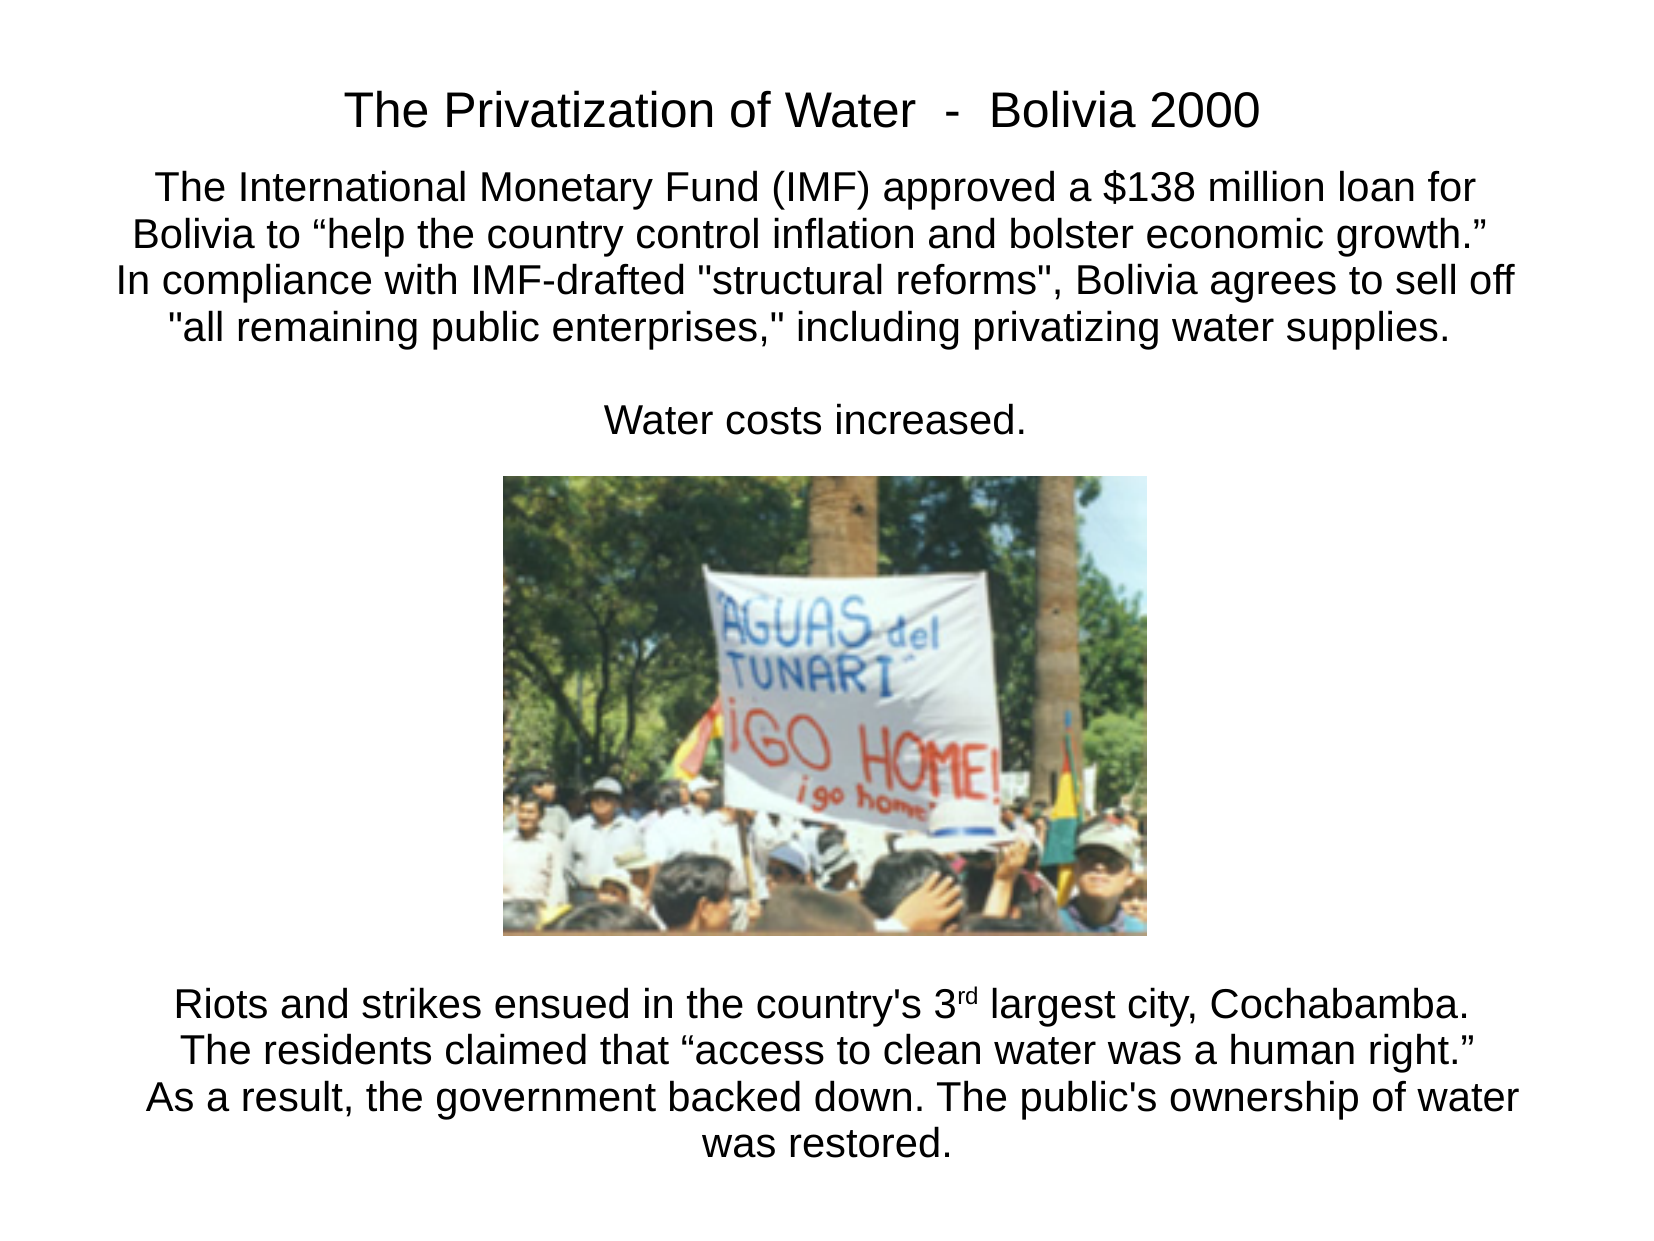

The Privatization of Water - Bolivia 2000
The International Monetary Fund (IMF) approved a $138 million loan for Bolivia to “help the country control inflation and bolster economic growth.”
In compliance with IMF-drafted "structural reforms", Bolivia agrees to sell off "all remaining public enterprises," including privatizing water supplies.
Water costs increased.
Riots and strikes ensued in the country's 3rd largest city, Cochabamba.
The residents claimed that “access to clean water was a human right.”
 As a result, the government backed down. The public's ownership of water was restored.